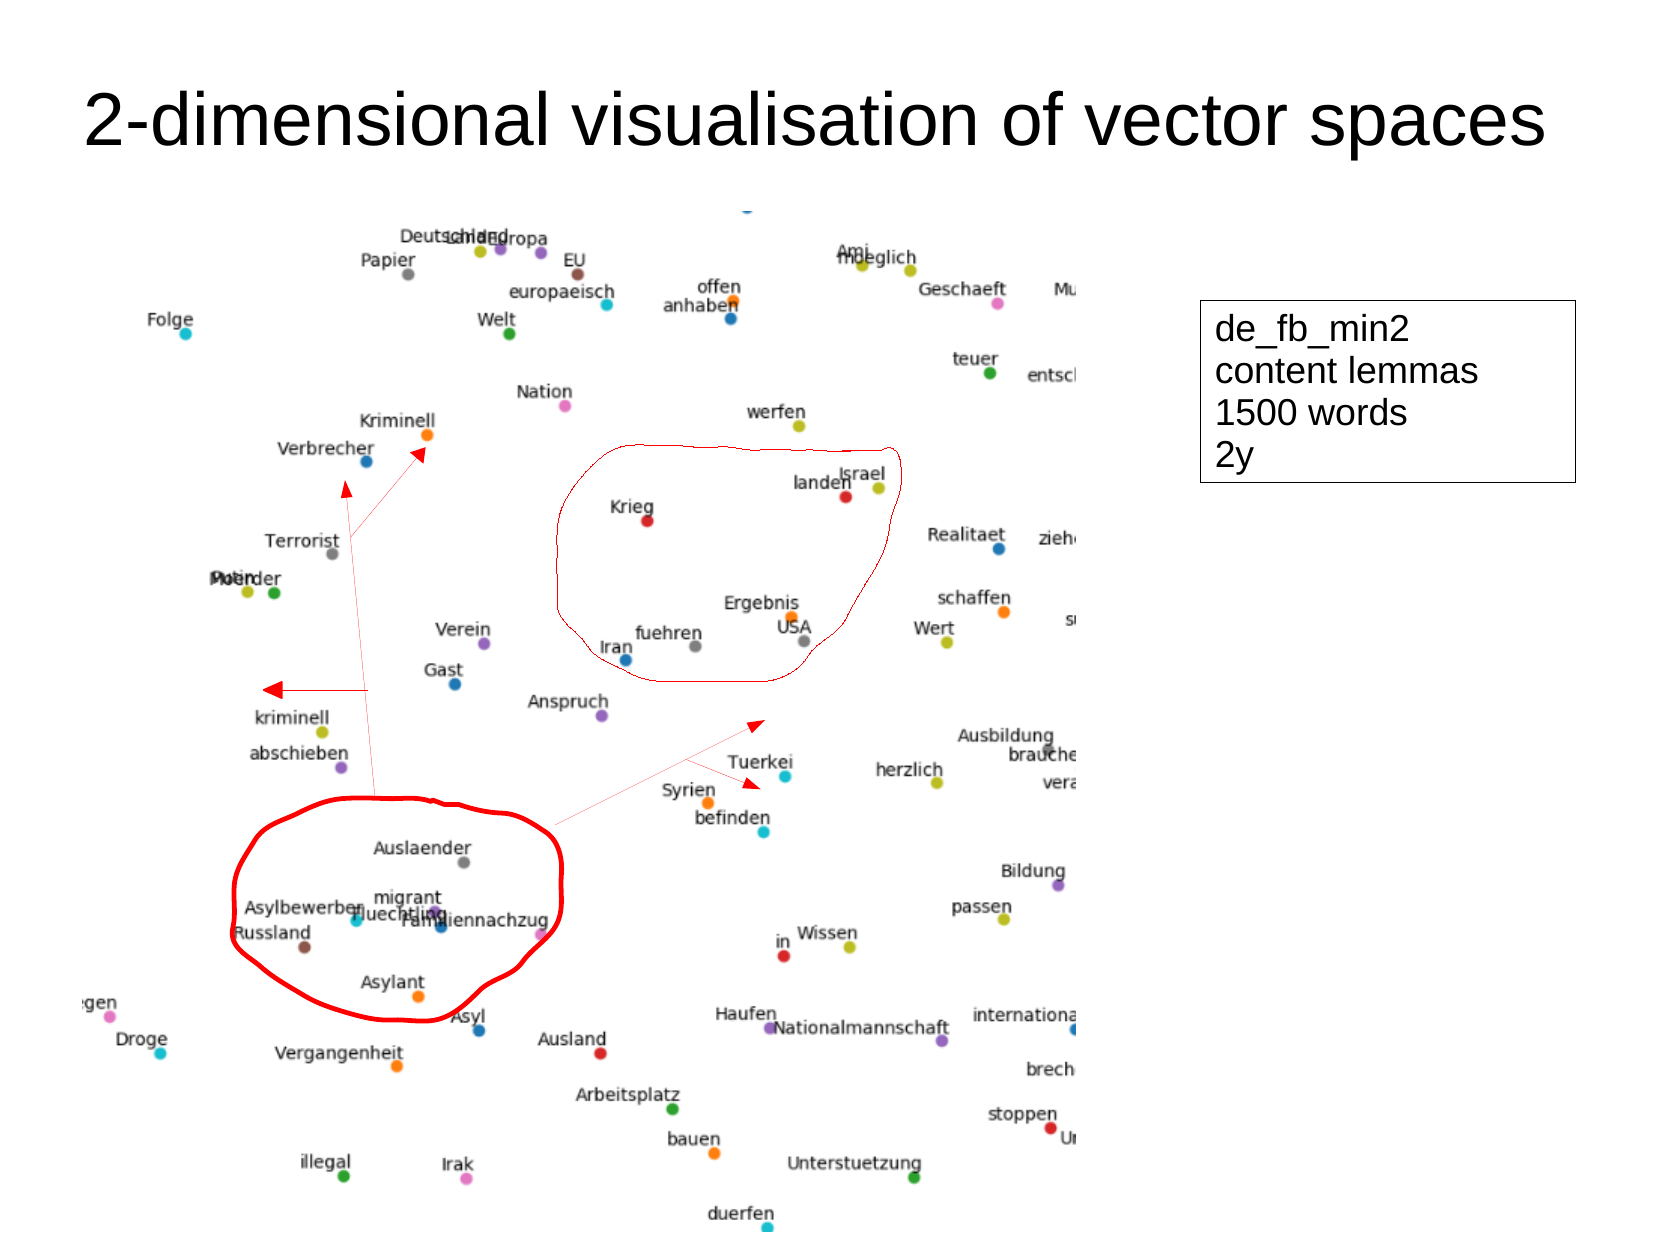

# 2-dimensional visualisation of vector spaces
de_fb_min2
content lemmas
1500 words
2y